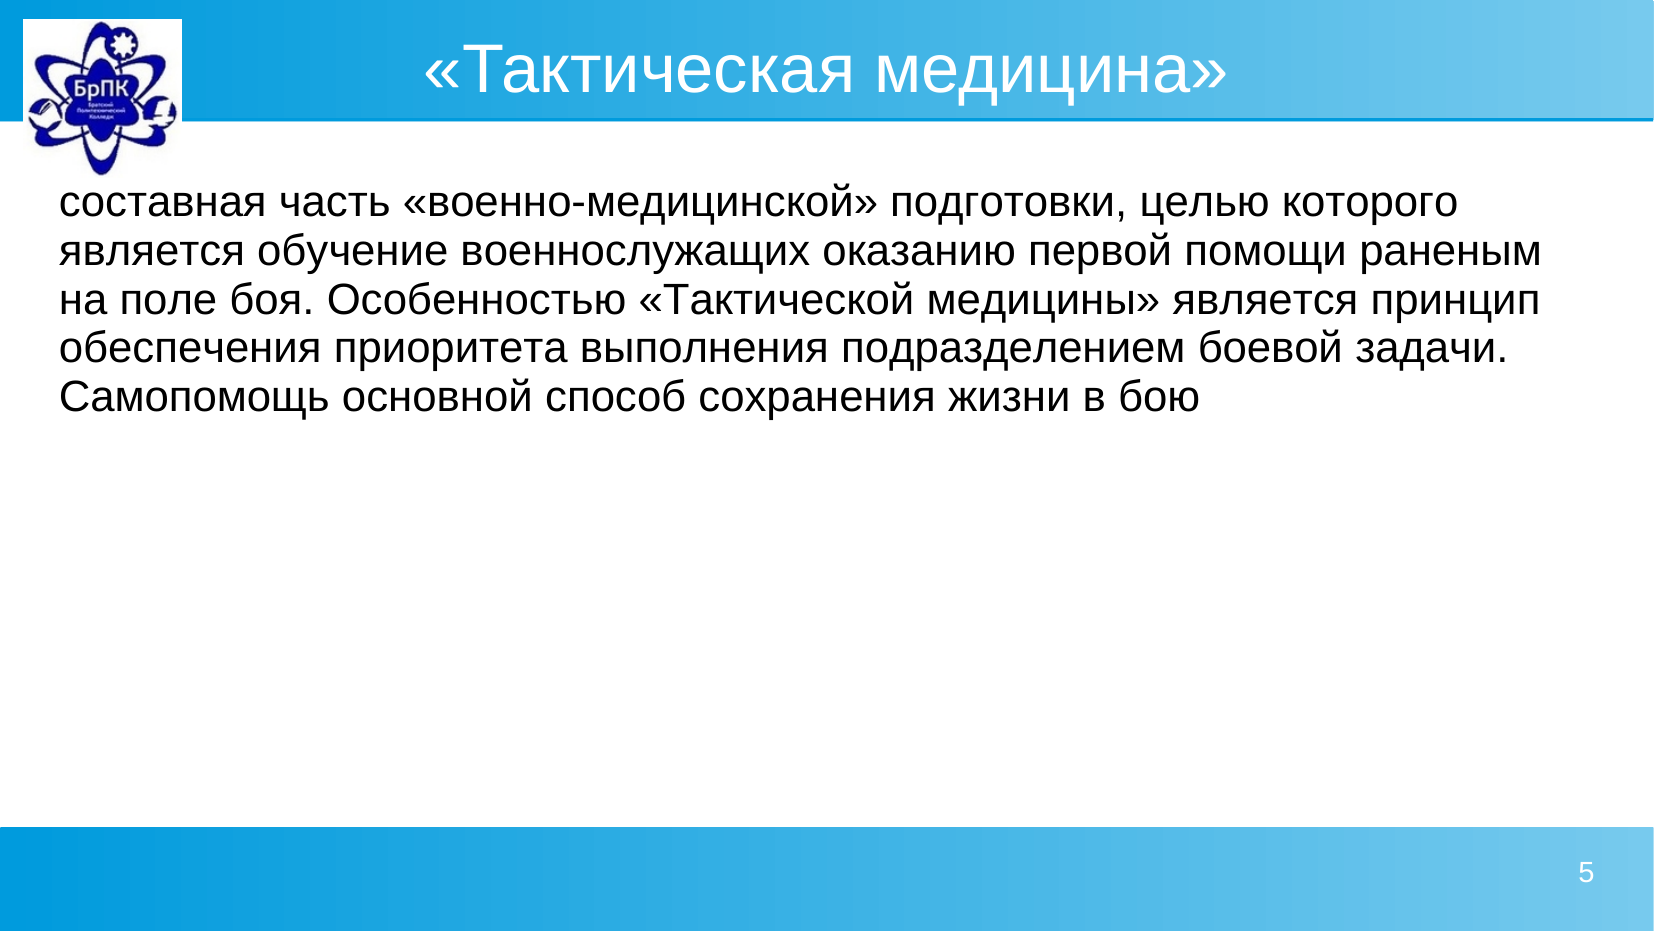

# «Тактическая медицина»
составная часть «военно-медицинской» подготовки, целью которого является обучение военнослужащих оказанию первой помощи раненым на поле боя. Особенностью «Тактической медицины» является принцип обеспечения приоритета выполнения подразделением боевой задачи.
Самопомощь основной способ сохранения жизни в бою
5